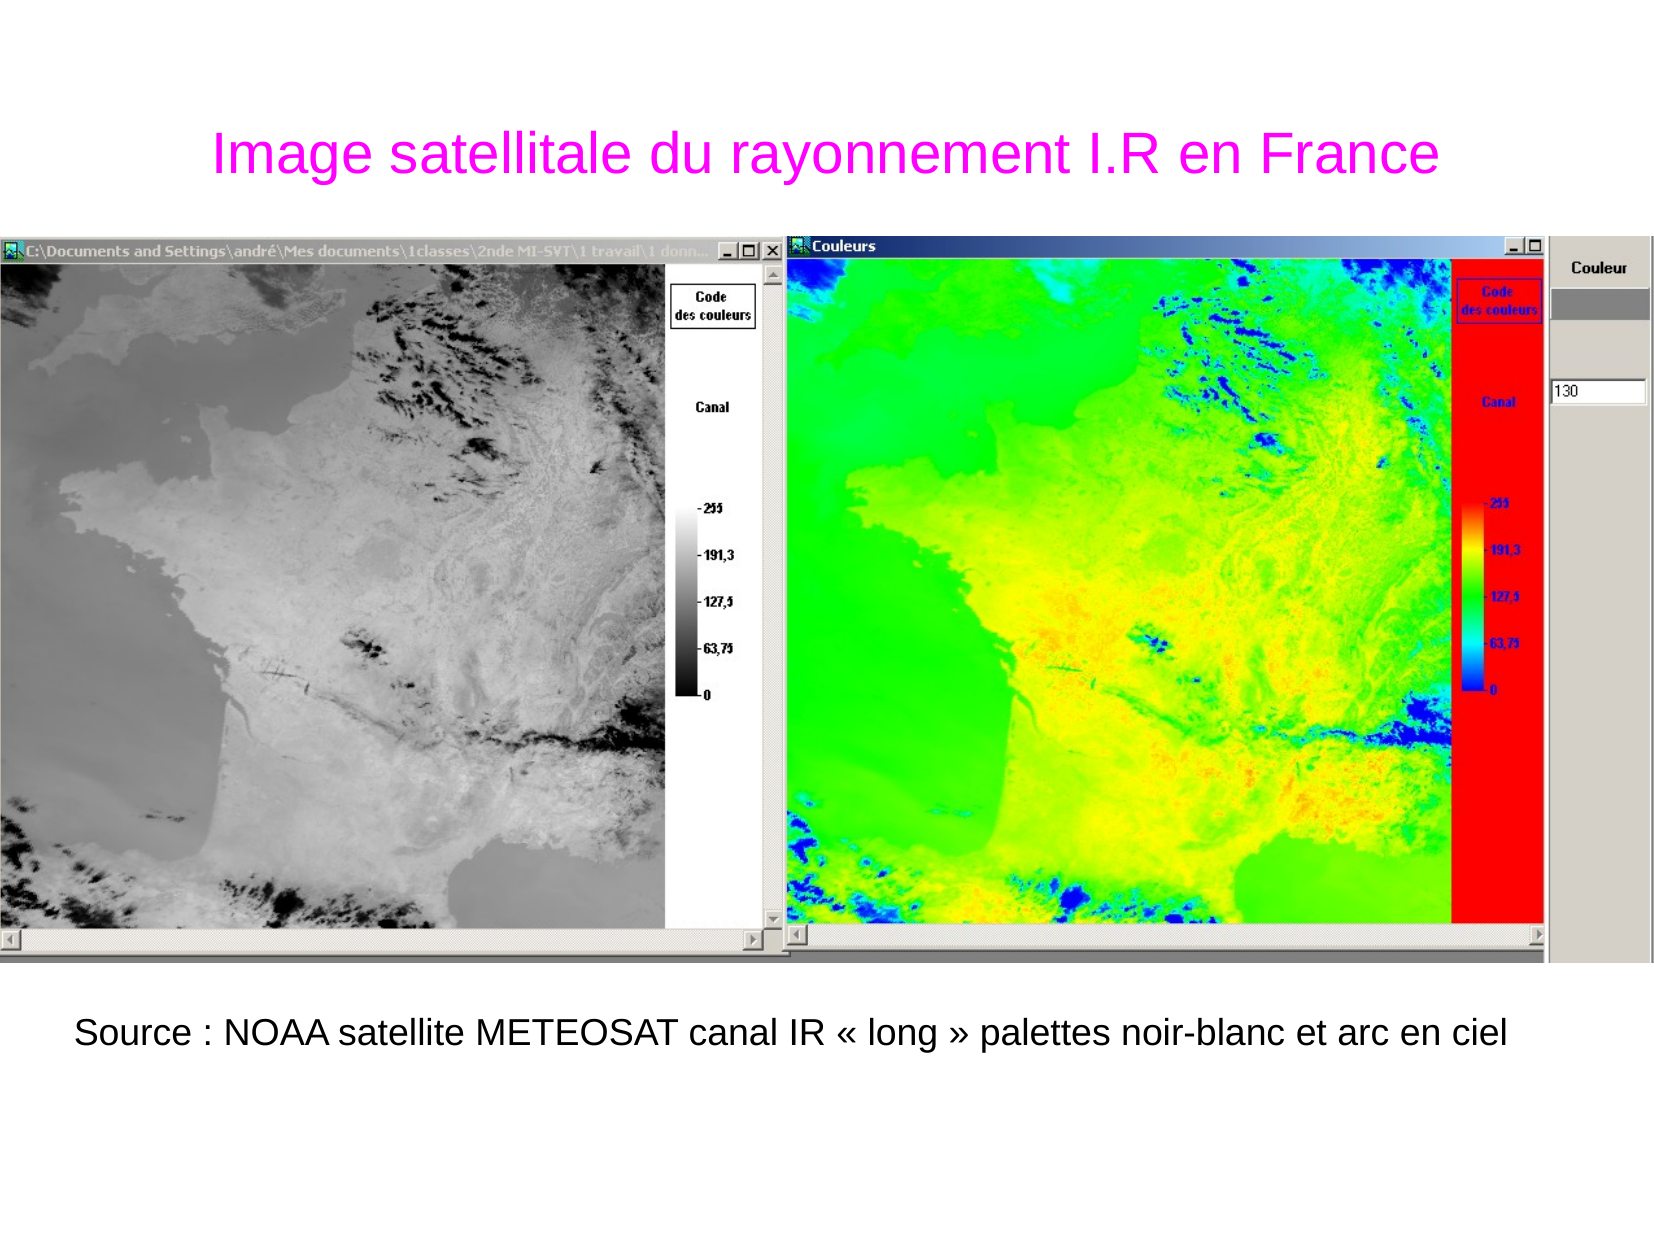

# Image satellitale du rayonnement I.R en France
Source : NOAA satellite METEOSAT canal IR « long » palettes noir-blanc et arc en ciel